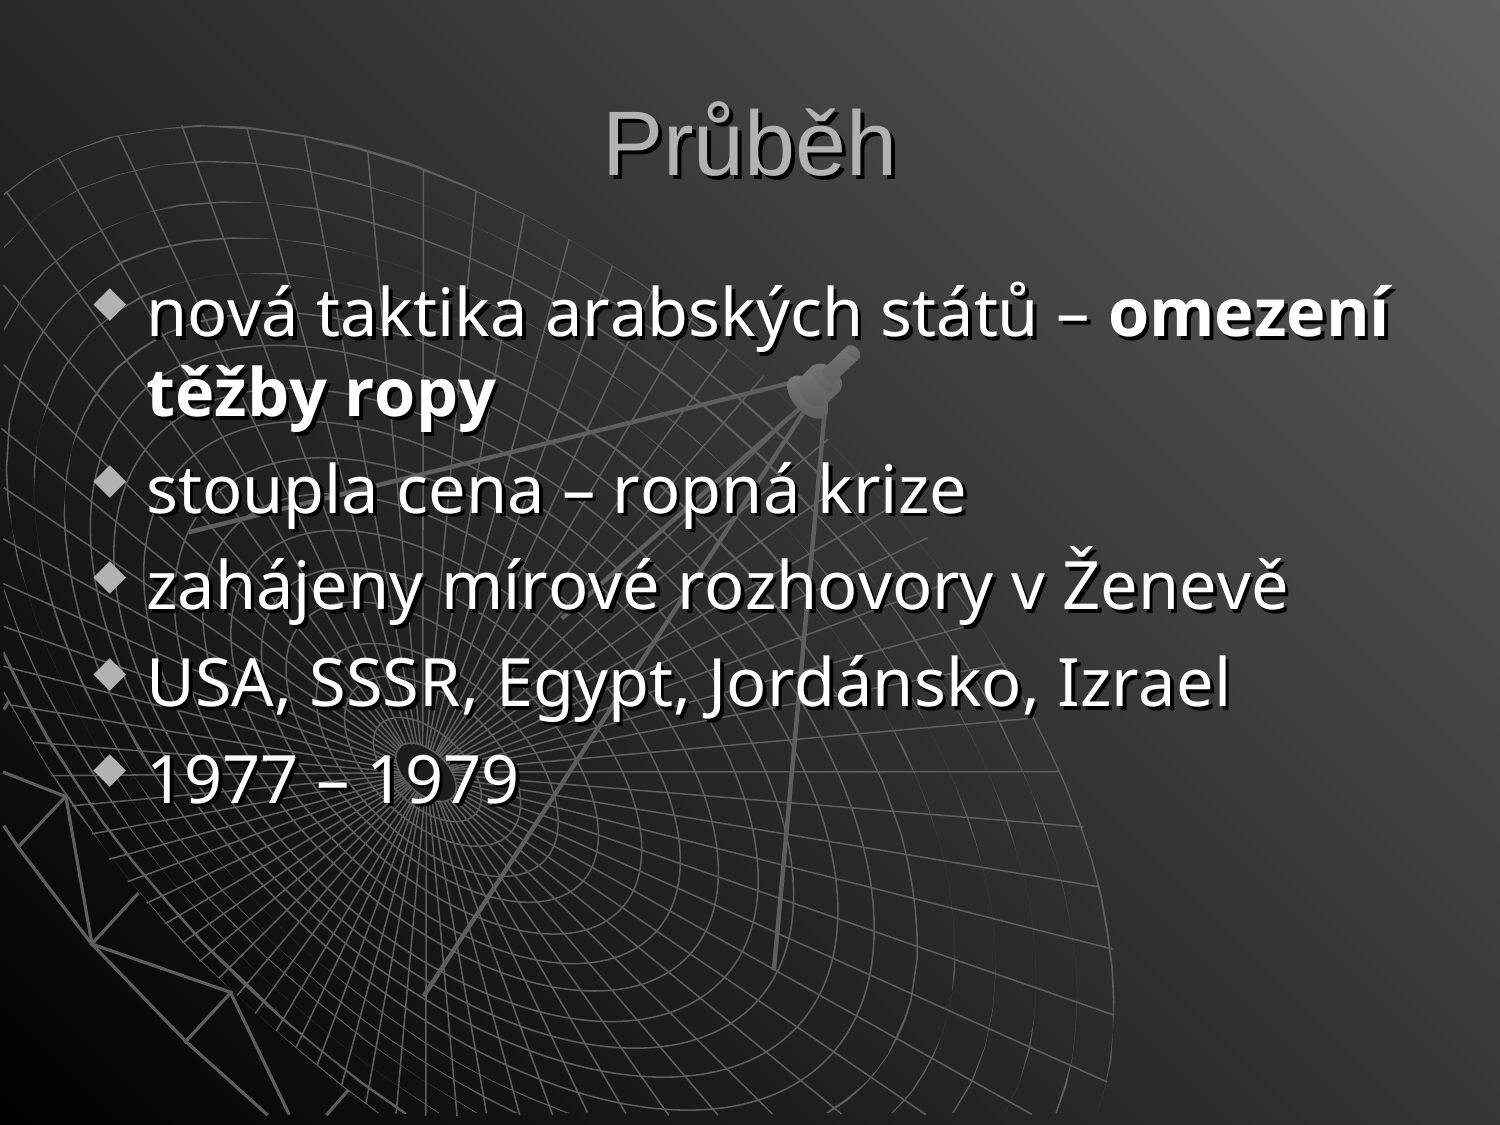

# Průběh
nová taktika arabských států – omezení těžby ropy
stoupla cena – ropná krize
zahájeny mírové rozhovory v Ženevě
USA, SSSR, Egypt, Jordánsko, Izrael
1977 – 1979